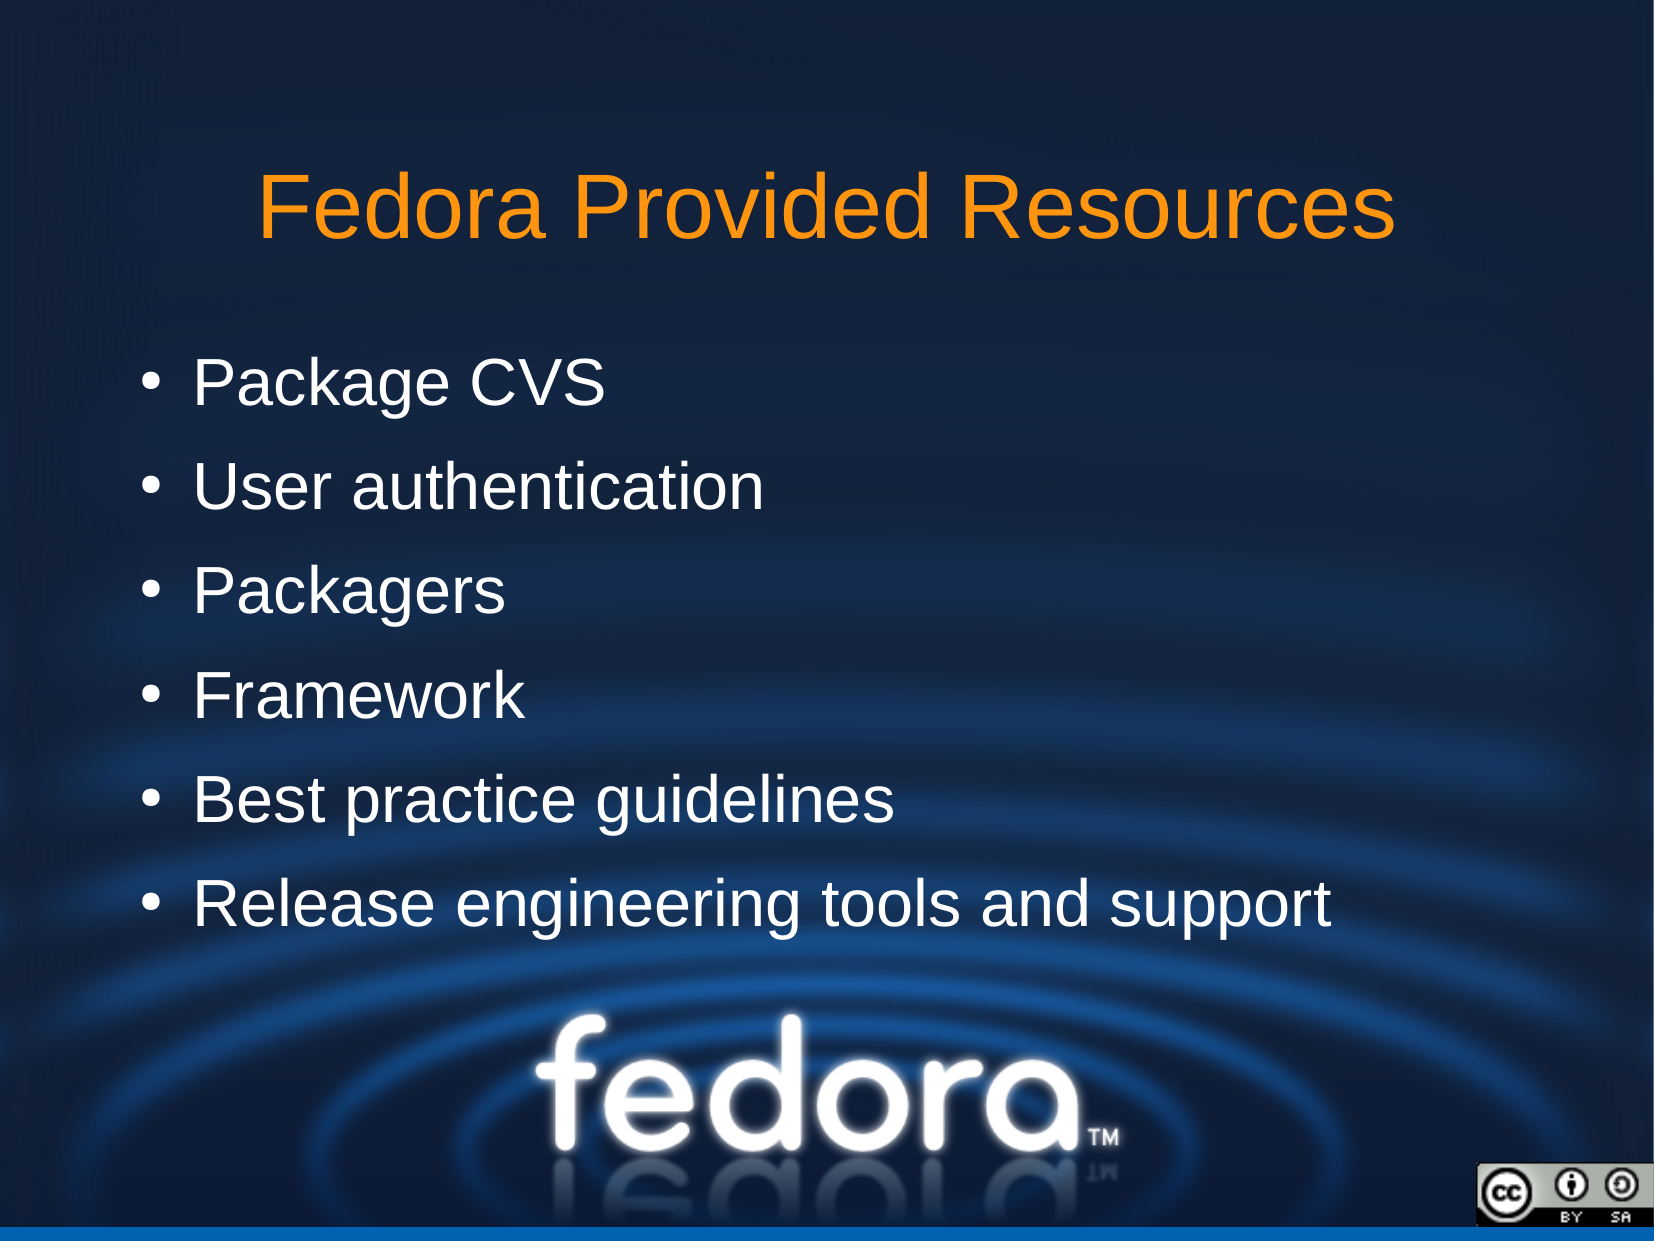

# Fedora Provided Resources
Package CVS
User authentication
Packagers
Framework
Best practice guidelines
Release engineering tools and support